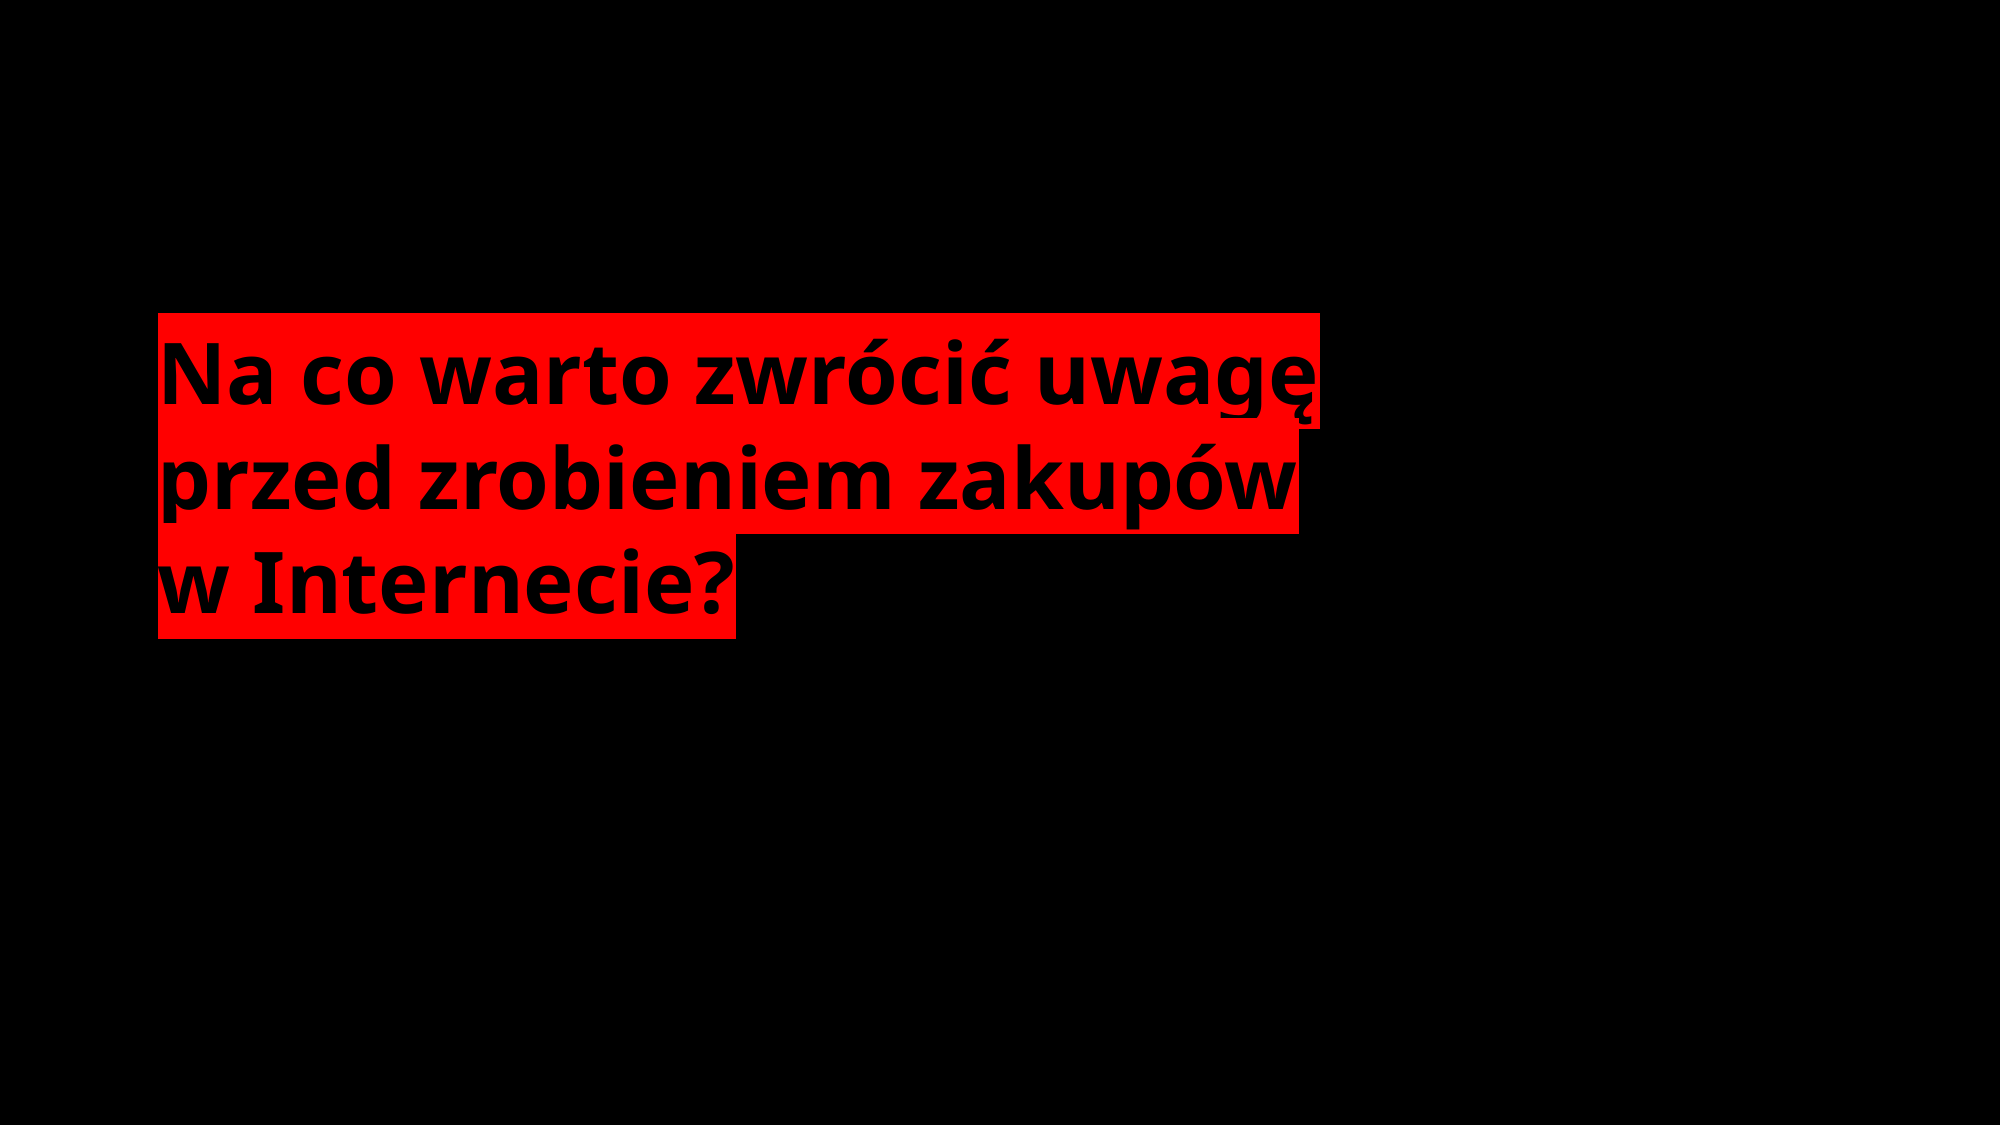

Na co warto zwrócić uwagę przed zrobieniem zakupów w Internecie?